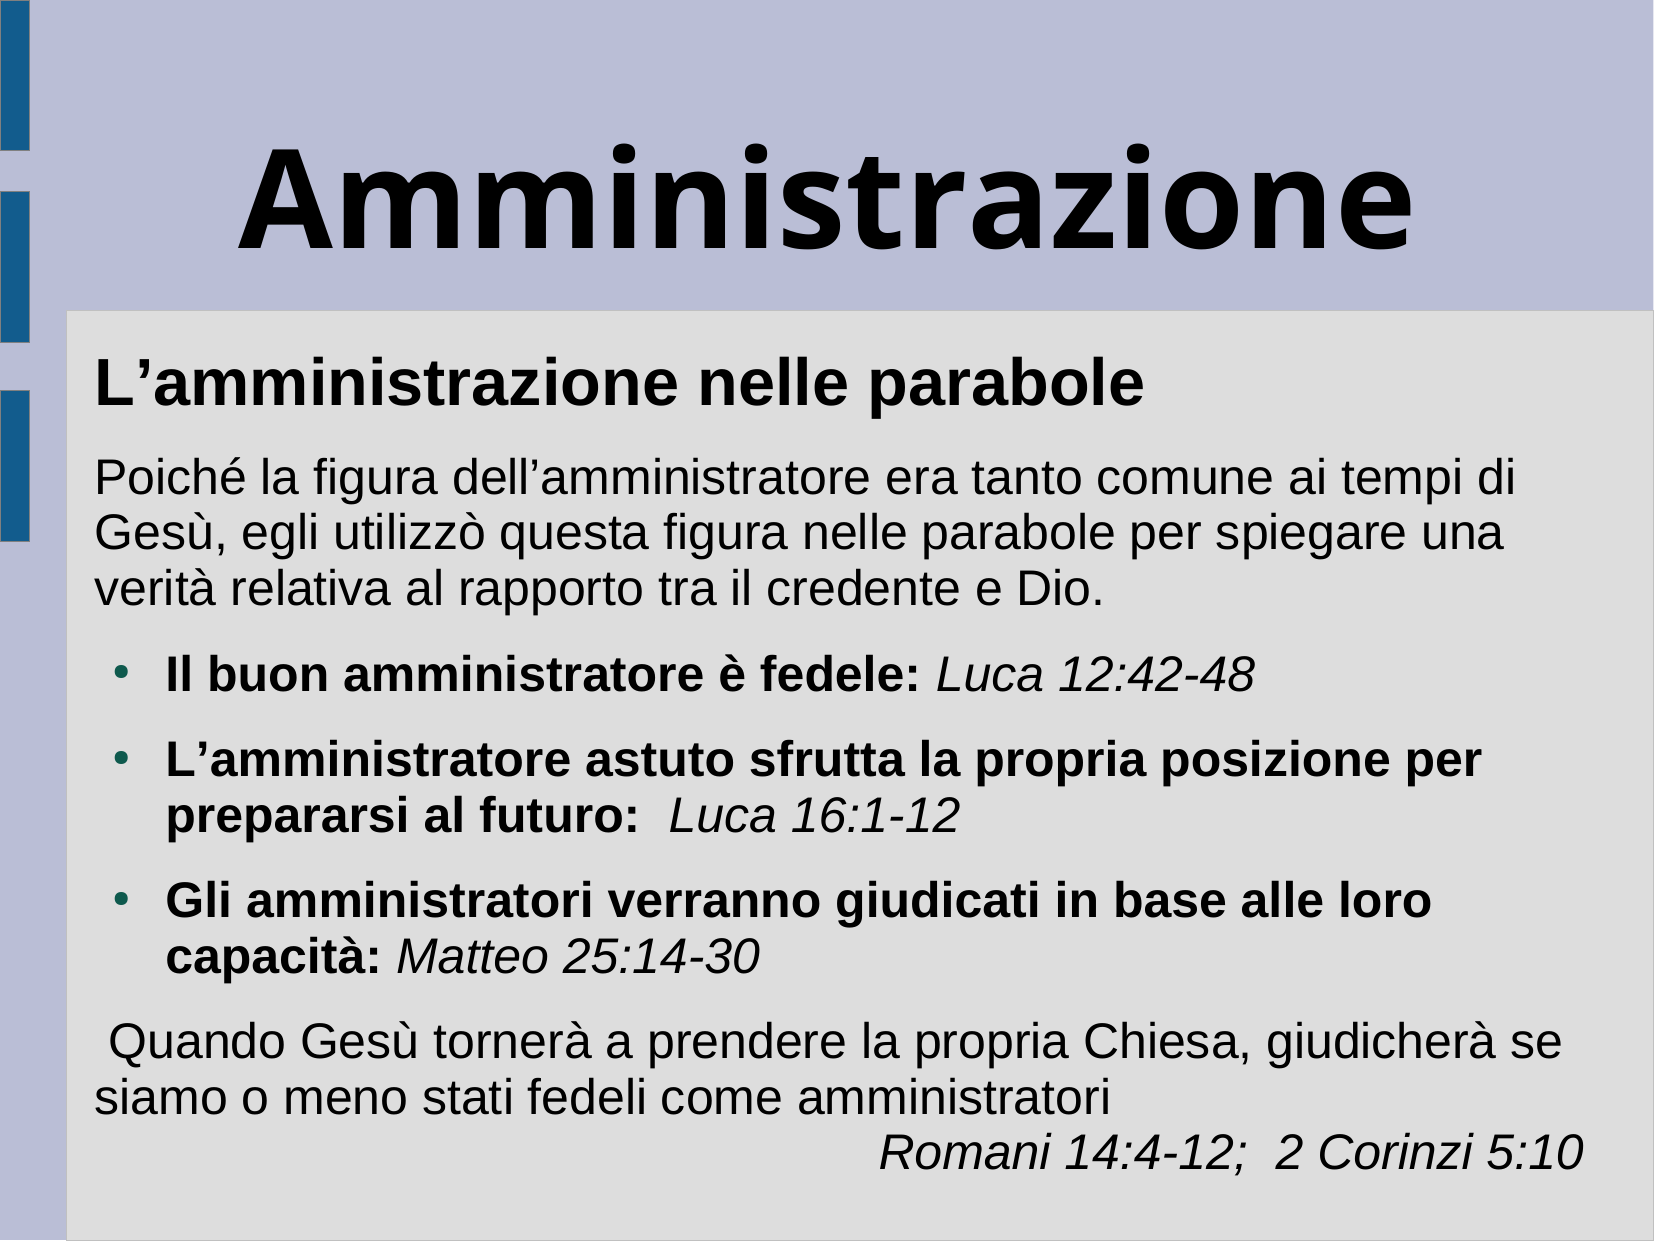

# Amministrazione
L’amministrazione nelle parabole
Poiché la figura dell’amministratore era tanto comune ai tempi di Gesù, egli utilizzò questa figura nelle parabole per spiegare una verità relativa al rapporto tra il credente e Dio.
Il buon amministratore è fedele: Luca 12:42-48
L’amministratore astuto sfrutta la propria posizione per prepararsi al futuro: Luca 16:1-12
Gli amministratori verranno giudicati in base alle loro capacità: Matteo 25:14-30
 Quando Gesù tornerà a prendere la propria Chiesa, giudicherà se siamo o meno stati fedeli come amministratori Romani 14:4-12; 2 Corinzi 5:10